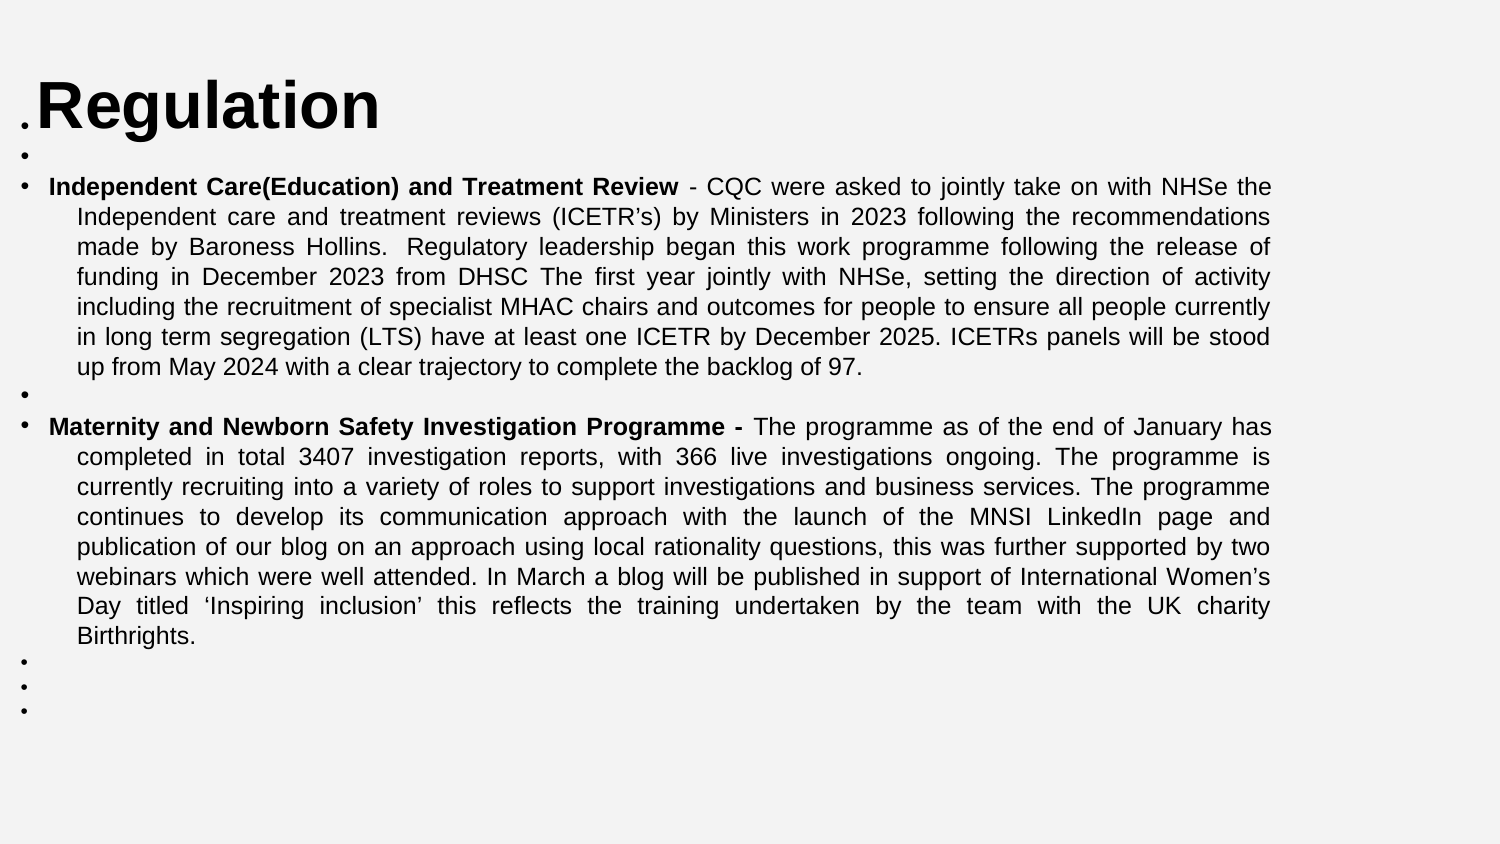

# Regulation
Independent Care(Education) and Treatment Review - CQC were asked to jointly take on with NHSe the Independent care and treatment reviews (ICETR’s) by Ministers in 2023 following the recommendations made by Baroness Hollins.  Regulatory leadership began this work programme following the release of funding in December 2023 from DHSC The first year jointly with NHSe, setting the direction of activity including the recruitment of specialist MHAC chairs and outcomes for people to ensure all people currently in long term segregation (LTS) have at least one ICETR by December 2025. ICETRs panels will be stood up from May 2024 with a clear trajectory to complete the backlog of 97.
Maternity and Newborn Safety Investigation Programme - The programme as of the end of January has completed in total 3407 investigation reports, with 366 live investigations ongoing. The programme is currently recruiting into a variety of roles to support investigations and business services. The programme continues to develop its communication approach with the launch of the MNSI LinkedIn page and publication of our blog on an approach using local rationality questions, this was further supported by two webinars which were well attended. In March a blog will be published in support of International Women’s Day titled ‘Inspiring inclusion’ this reflects the training undertaken by the team with the UK charity Birthrights.